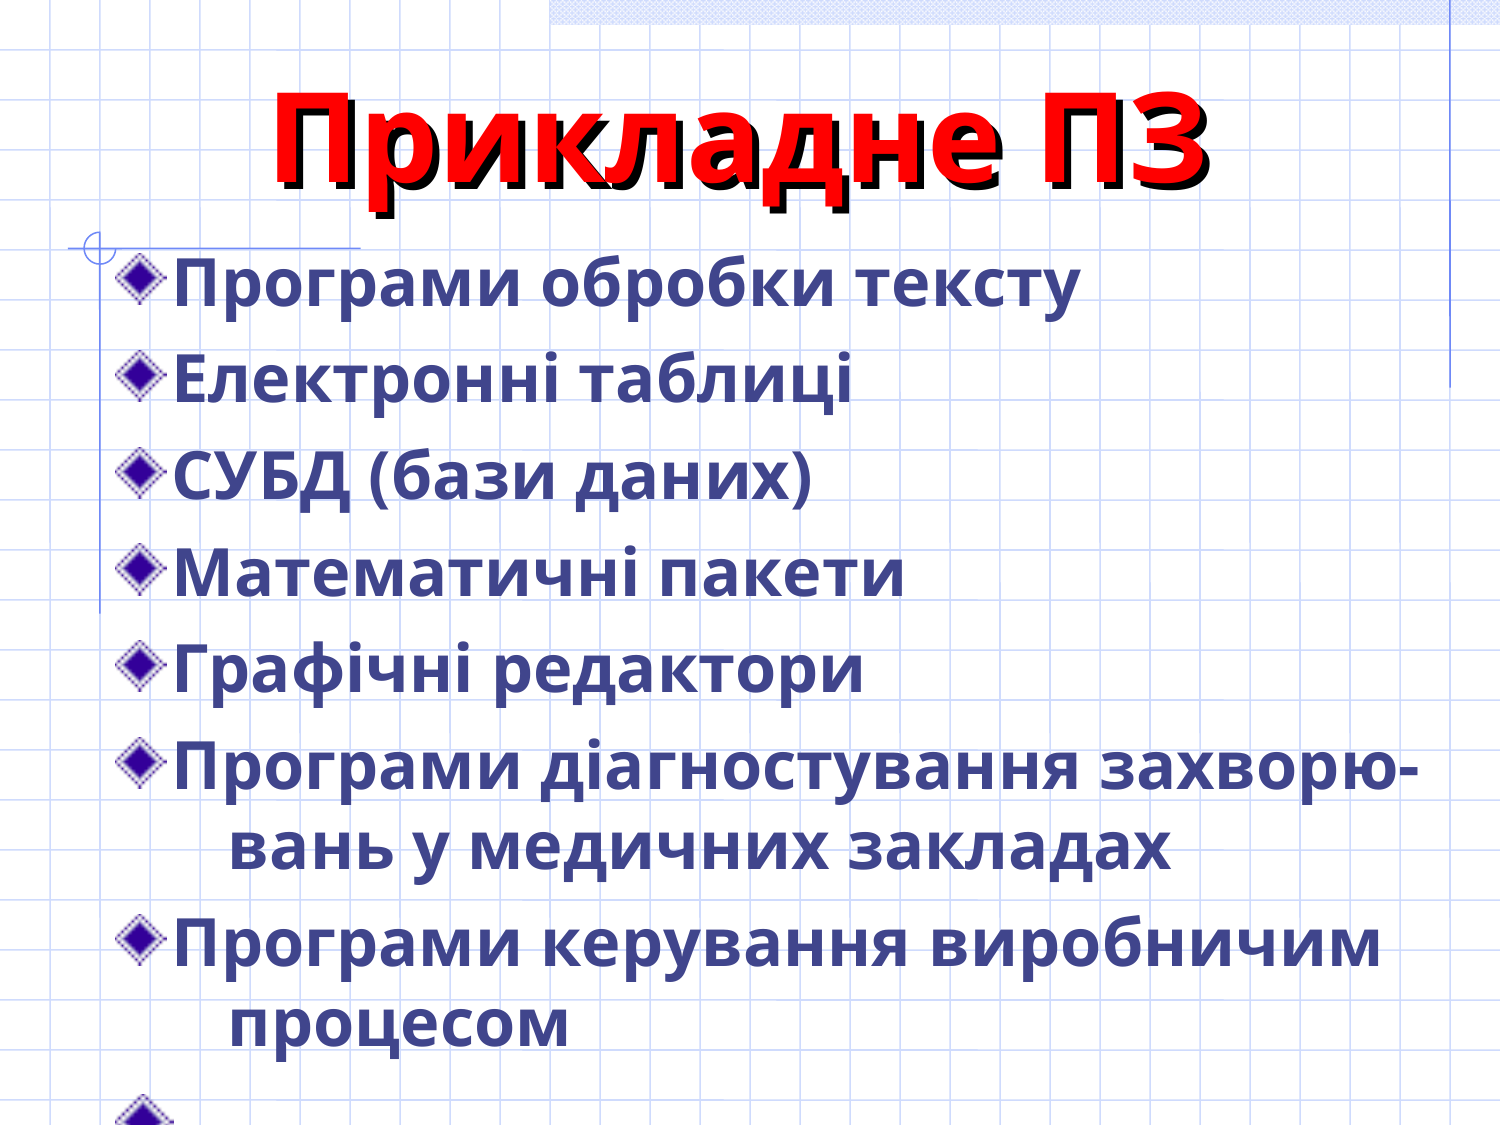

# Прикладне ПЗ
Програми обробки тексту
Електронні таблиці
СУБД (бази даних)
Математичні пакети
Графічні редактори
Програми діагностування захворю-вань у медичних закладах
Програми керування виробничим процесом